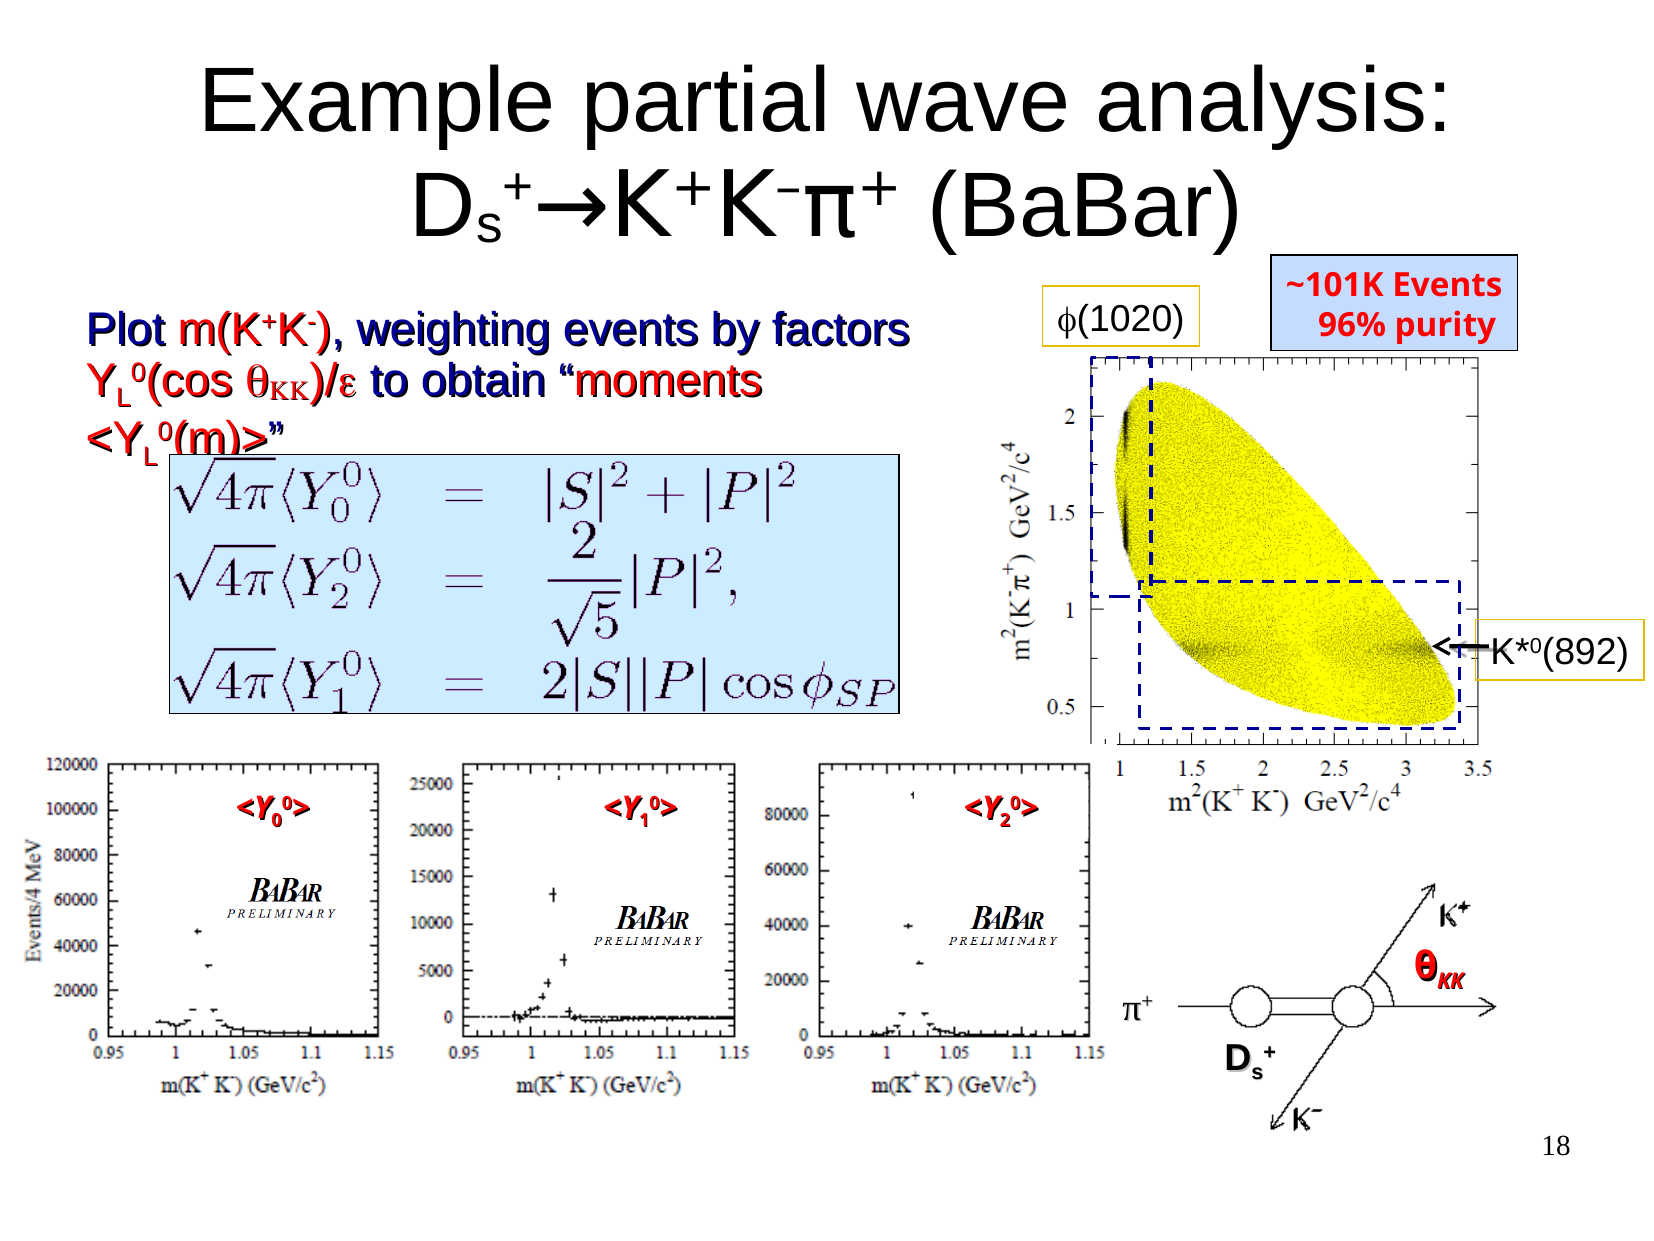

# Example partial wave analysis: Ds+→K+K–π+ (BaBar)
~101K Events
 96% purity
(1020)
Plot m(K+K-), weighting events by factors YL0(cos KK)/ to obtain “moments <YL0(m)>”
K*0(892)
<Y00>
<Y10>
<Y20>
θKK
π+
Ds+
18